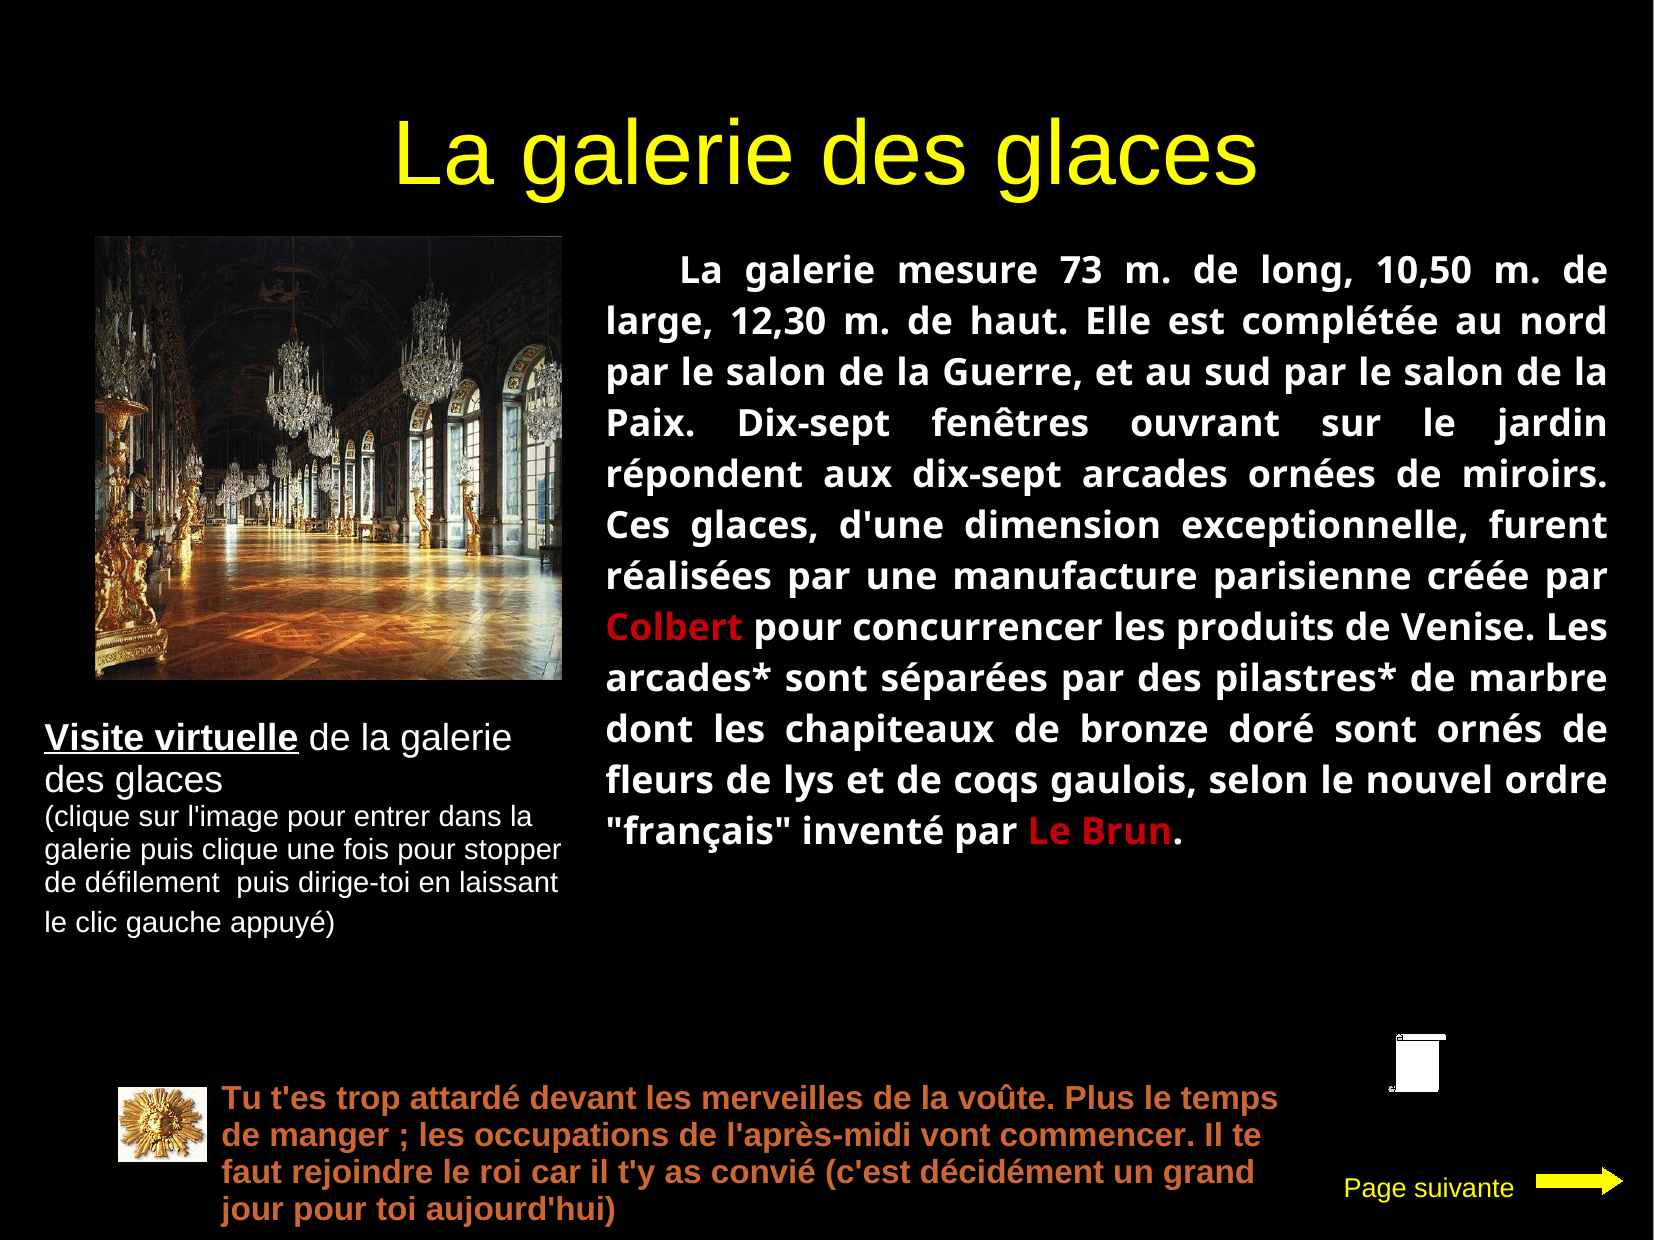

# La galerie des glaces
	La galerie mesure 73 m. de long, 10,50 m. de large, 12,30 m. de haut. Elle est complétée au nord par le salon de la Guerre, et au sud par le salon de la Paix. Dix-sept fenêtres ouvrant sur le jardin répondent aux dix-sept arcades ornées de miroirs. Ces glaces, d'une dimension exceptionnelle, furent réalisées par une manufacture parisienne créée par Colbert pour concurrencer les produits de Venise. Les arcades* sont séparées par des pilastres* de marbre dont les chapiteaux de bronze doré sont ornés de fleurs de lys et de coqs gaulois, selon le nouvel ordre "français" inventé par Le Brun.
Visite virtuelle de la galerie des glaces
(clique sur l'image pour entrer dans la galerie puis clique une fois pour stopper de défilement puis dirige-toi en laissant le clic gauche appuyé)
Tu t'es trop attardé devant les merveilles de la voûte. Plus le temps de manger ; les occupations de l'après-midi vont commencer. Il te faut rejoindre le roi car il t'y as convié (c'est décidément un grand jour pour toi aujourd'hui)
Retour au plan
Page suivante